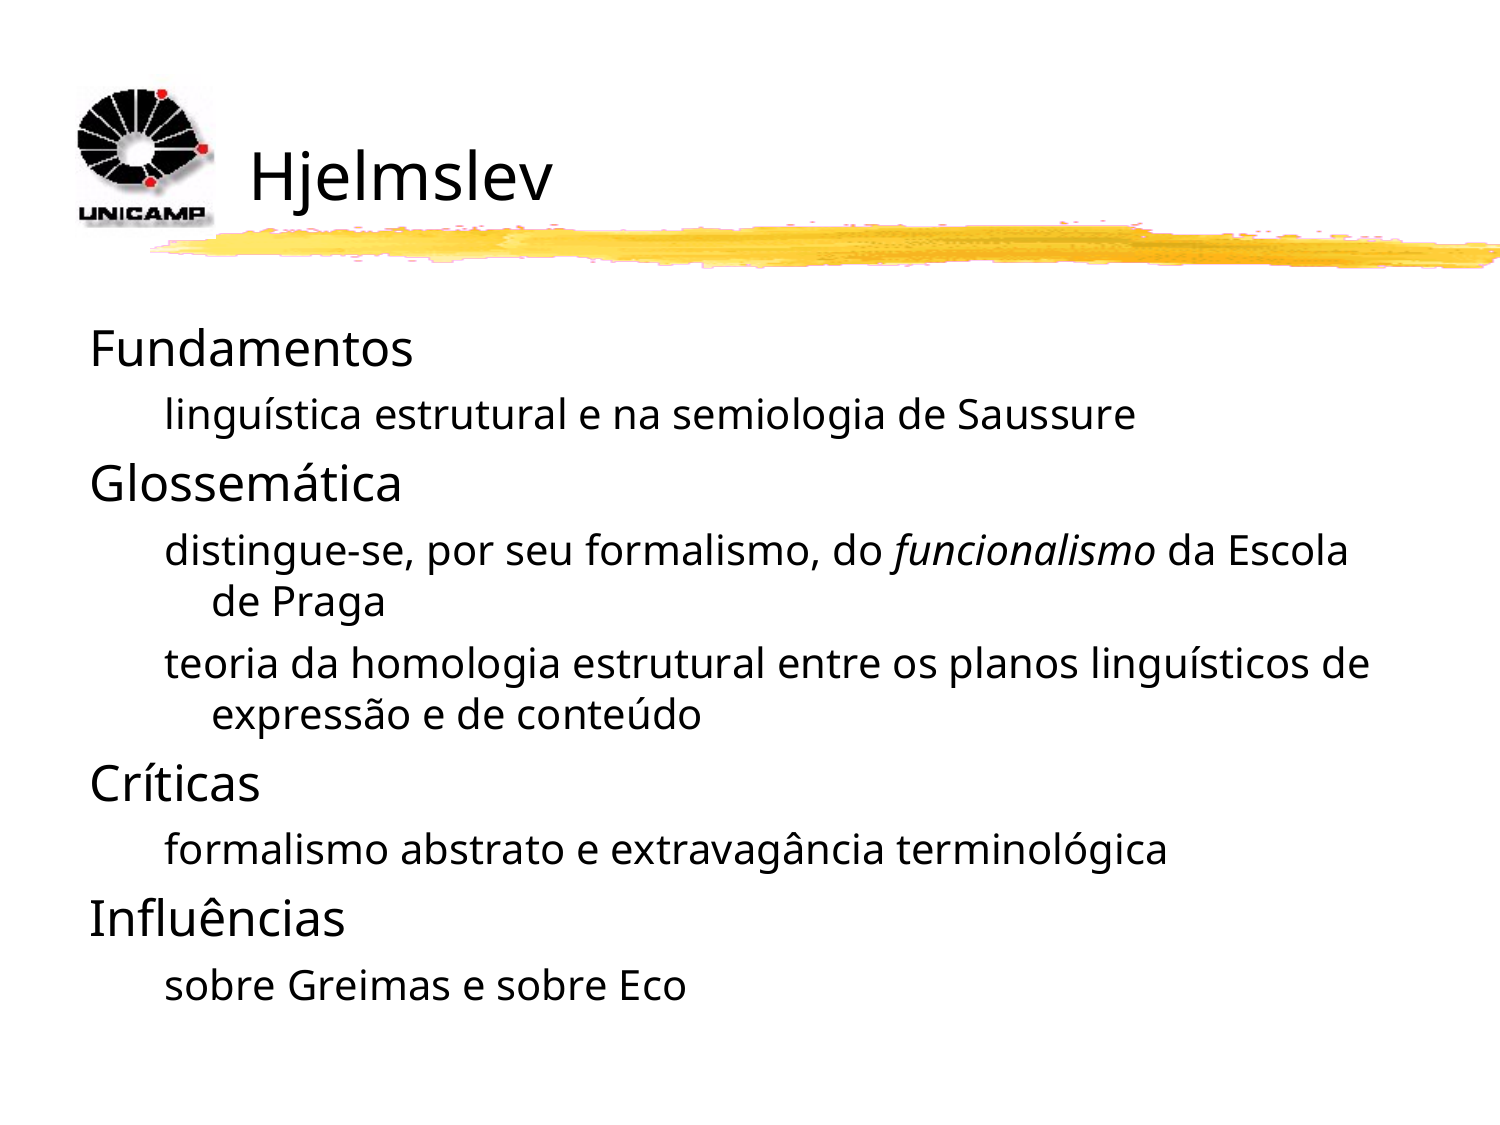

# Hjelmslev
Fundamentos
linguística estrutural e na semiologia de Saussure
Glossemática
distingue-se, por seu formalismo, do funcionalismo da Escola de Praga
teoria da homologia estrutural entre os planos linguísticos de expressão e de conteúdo
Críticas
formalismo abstrato e extravagância terminológica
Influências
sobre Greimas e sobre Eco